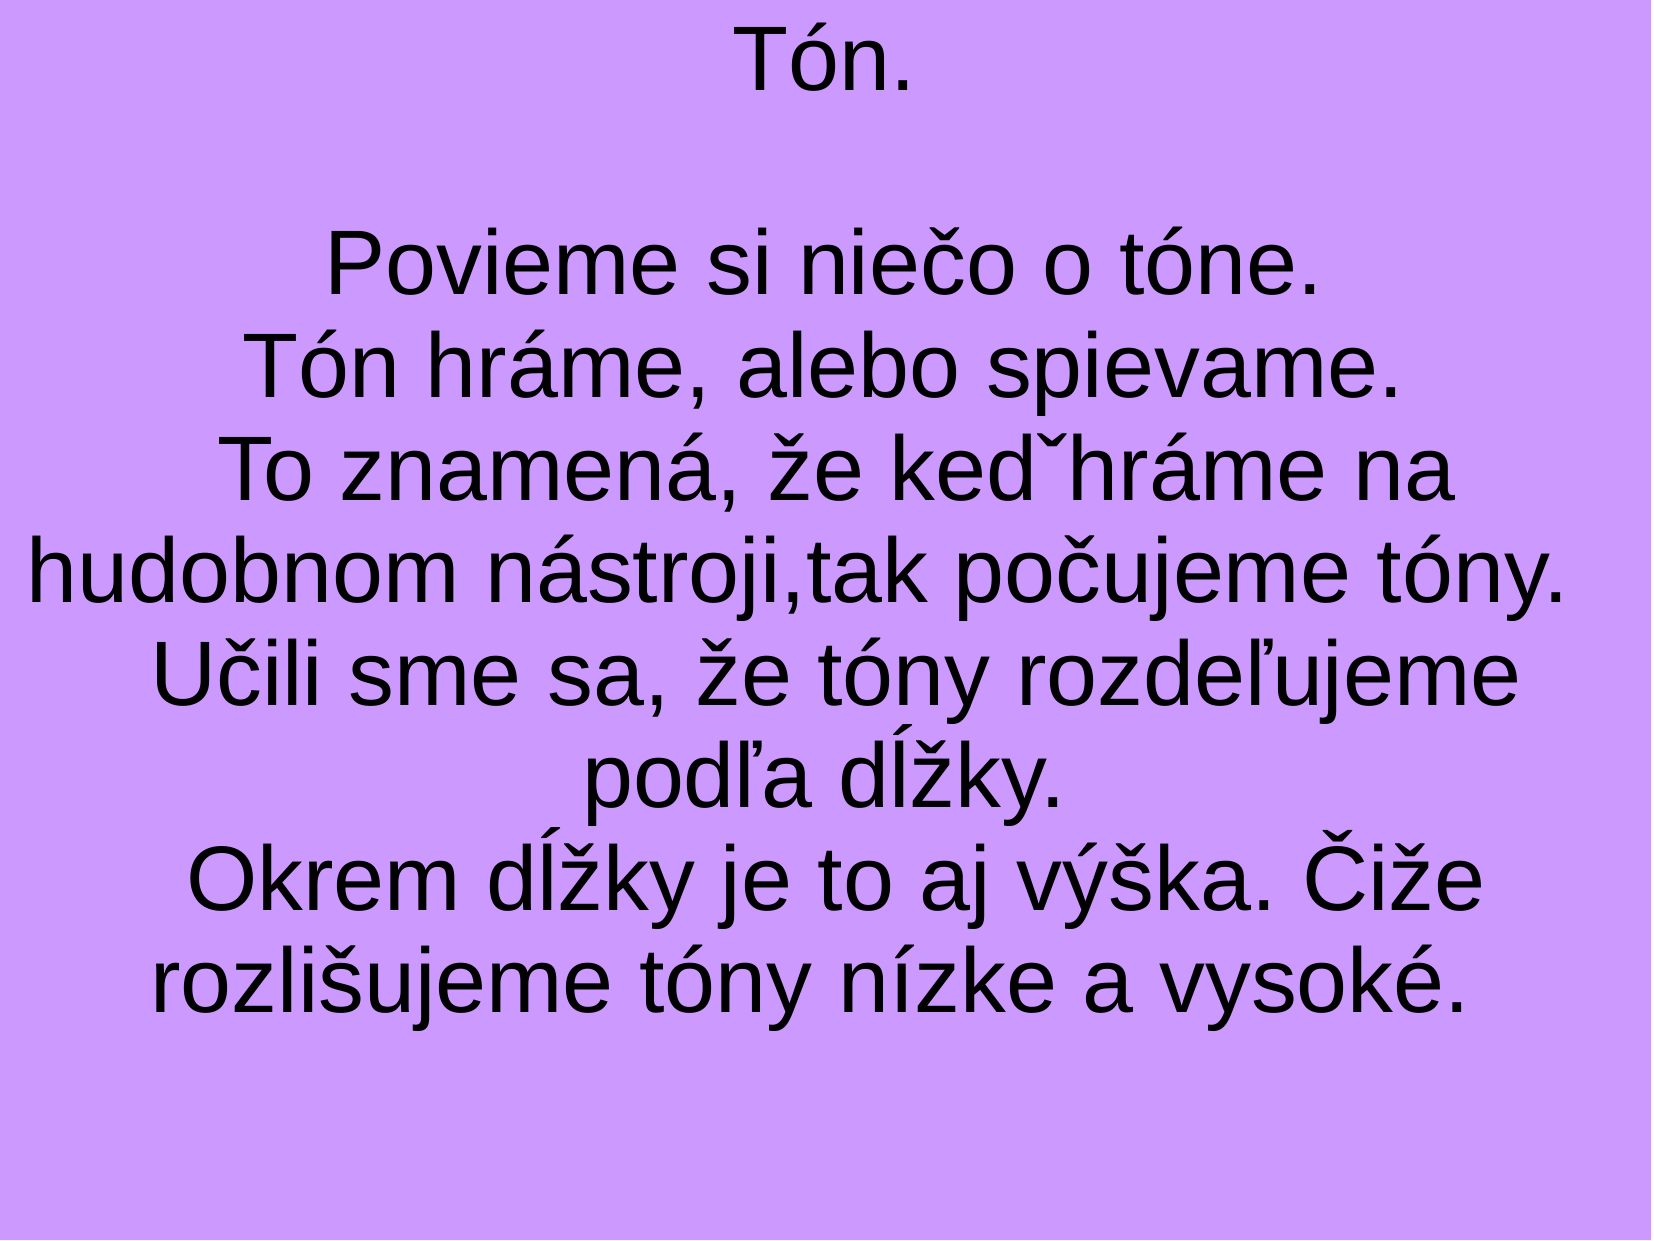

# Tón.
Povieme si niečo o tóne.
 Tón hráme, alebo spievame.
 To znamená, že kedˇhráme na hudobnom nástroji,tak počujeme tóny.
 Učili sme sa, že tóny rozdeľujeme podľa dĺžky.
 Okrem dĺžky je to aj výška. Čiže rozlišujeme tóny nízke a vysoké.